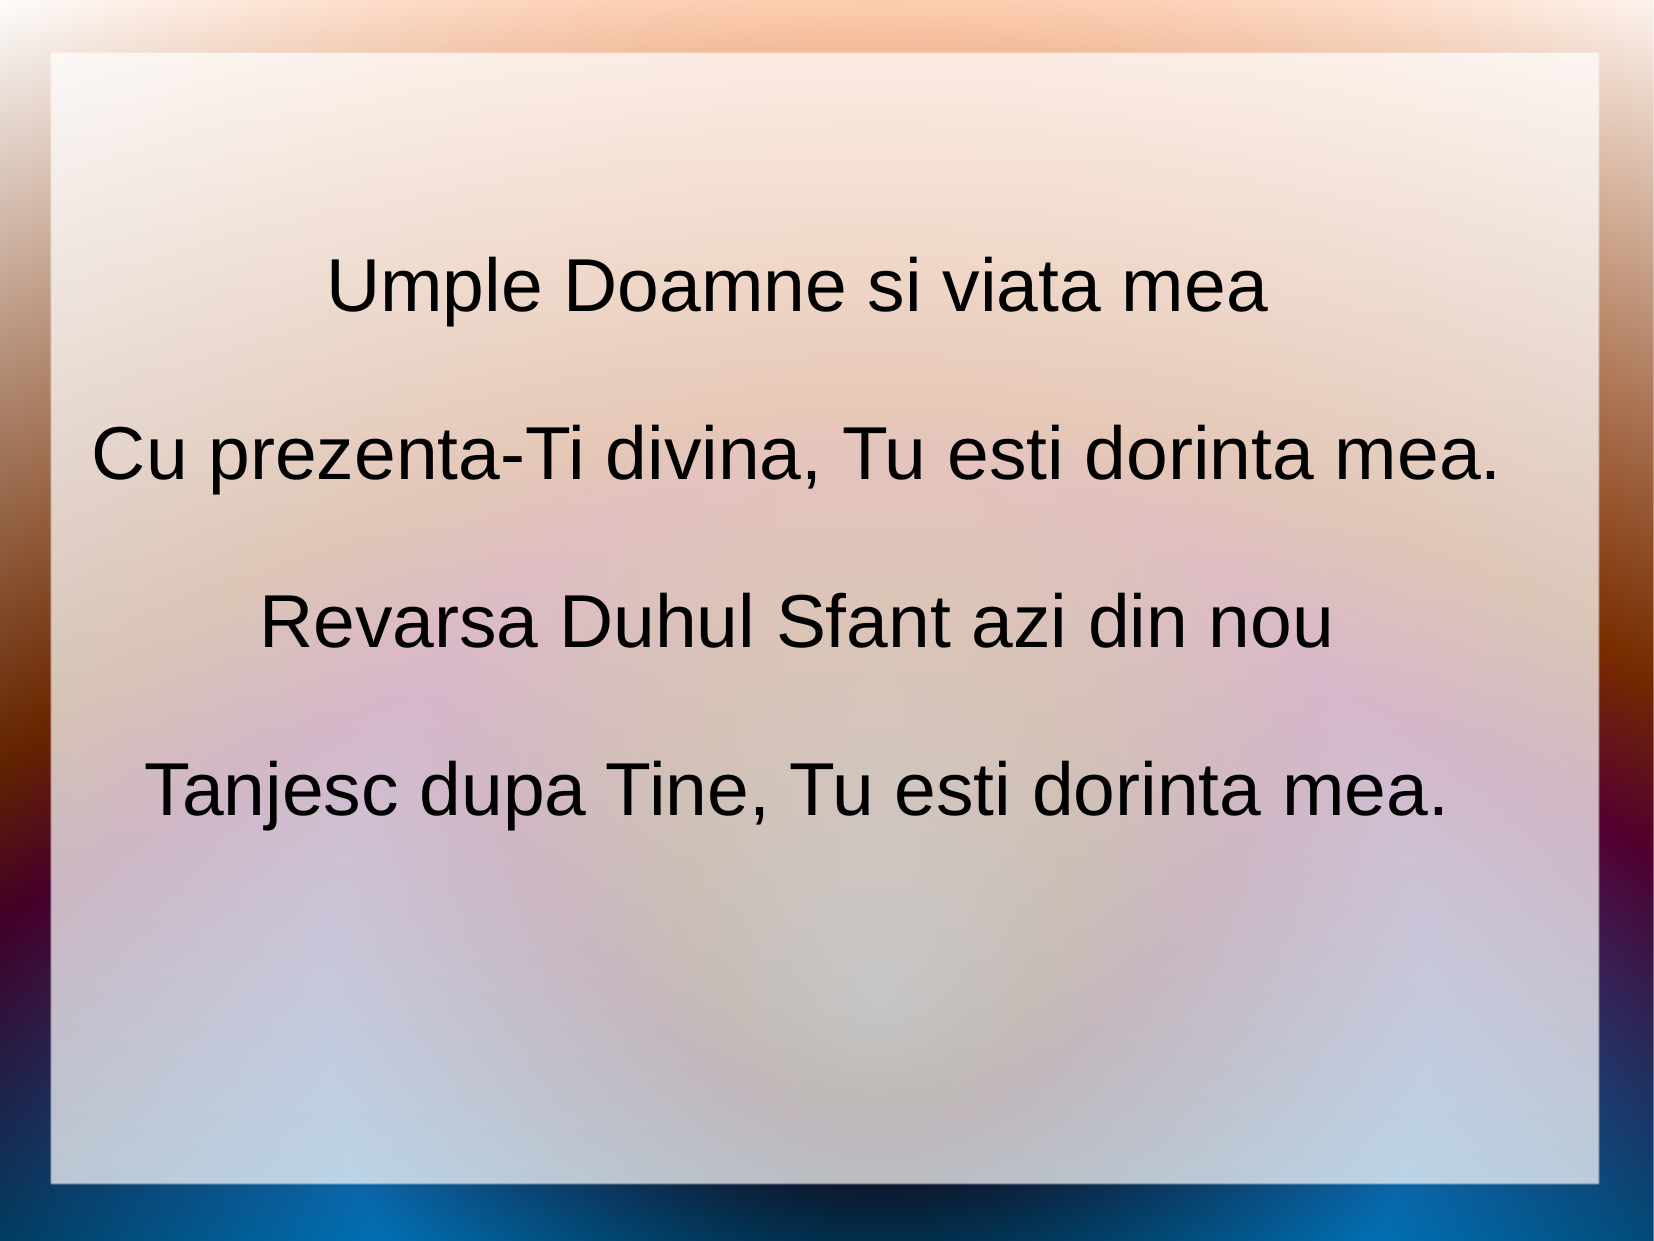

Umple Doamne si viata mea
Cu prezenta-Ti divina, Tu esti dorinta mea.
Revarsa Duhul Sfant azi din nou
Tanjesc dupa Tine, Tu esti dorinta mea.